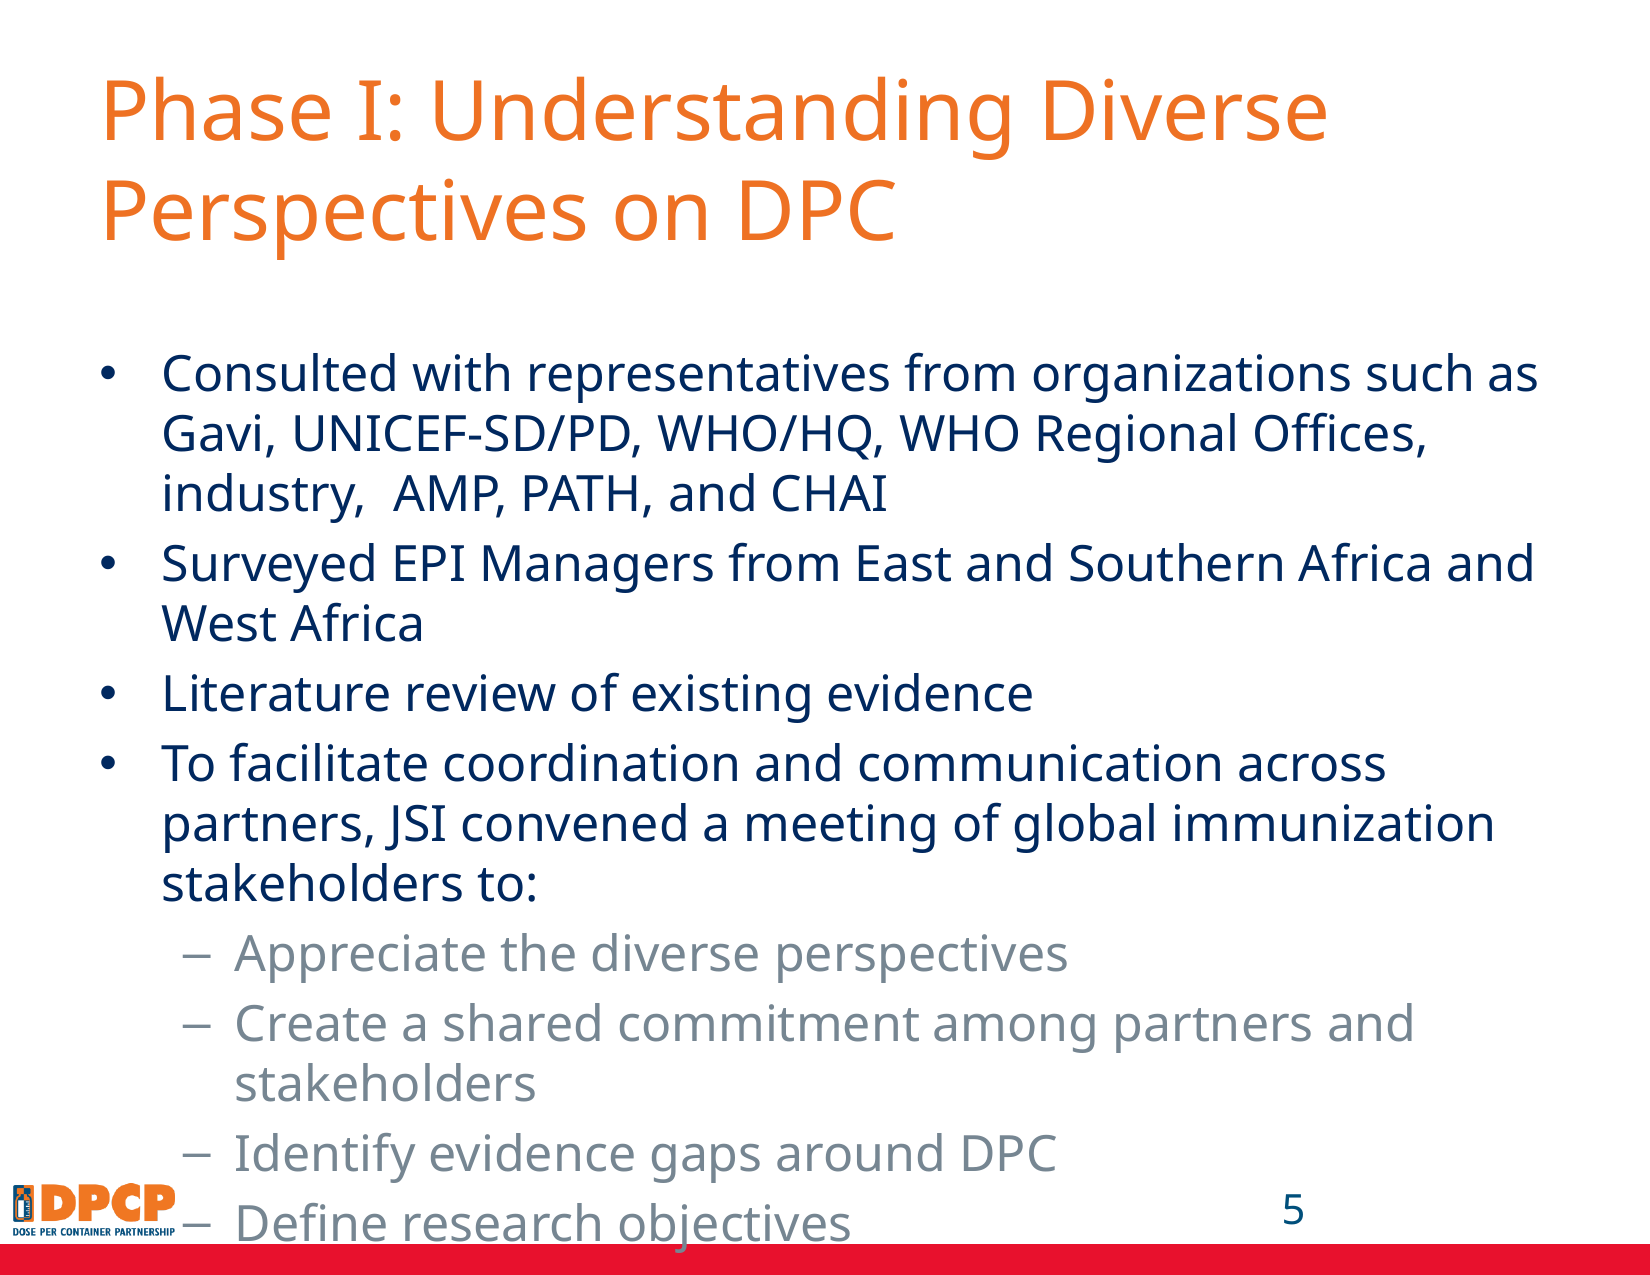

# Phase I: Understanding Diverse Perspectives on DPC
Consulted with representatives from organizations such as Gavi, UNICEF-SD/PD, WHO/HQ, WHO Regional Offices, industry, AMP, PATH, and CHAI
Surveyed EPI Managers from East and Southern Africa and West Africa
Literature review of existing evidence
To facilitate coordination and communication across partners, JSI convened a meeting of global immunization stakeholders to:
Appreciate the diverse perspectives
Create a shared commitment among partners and stakeholders
Identify evidence gaps around DPC
Define research objectives